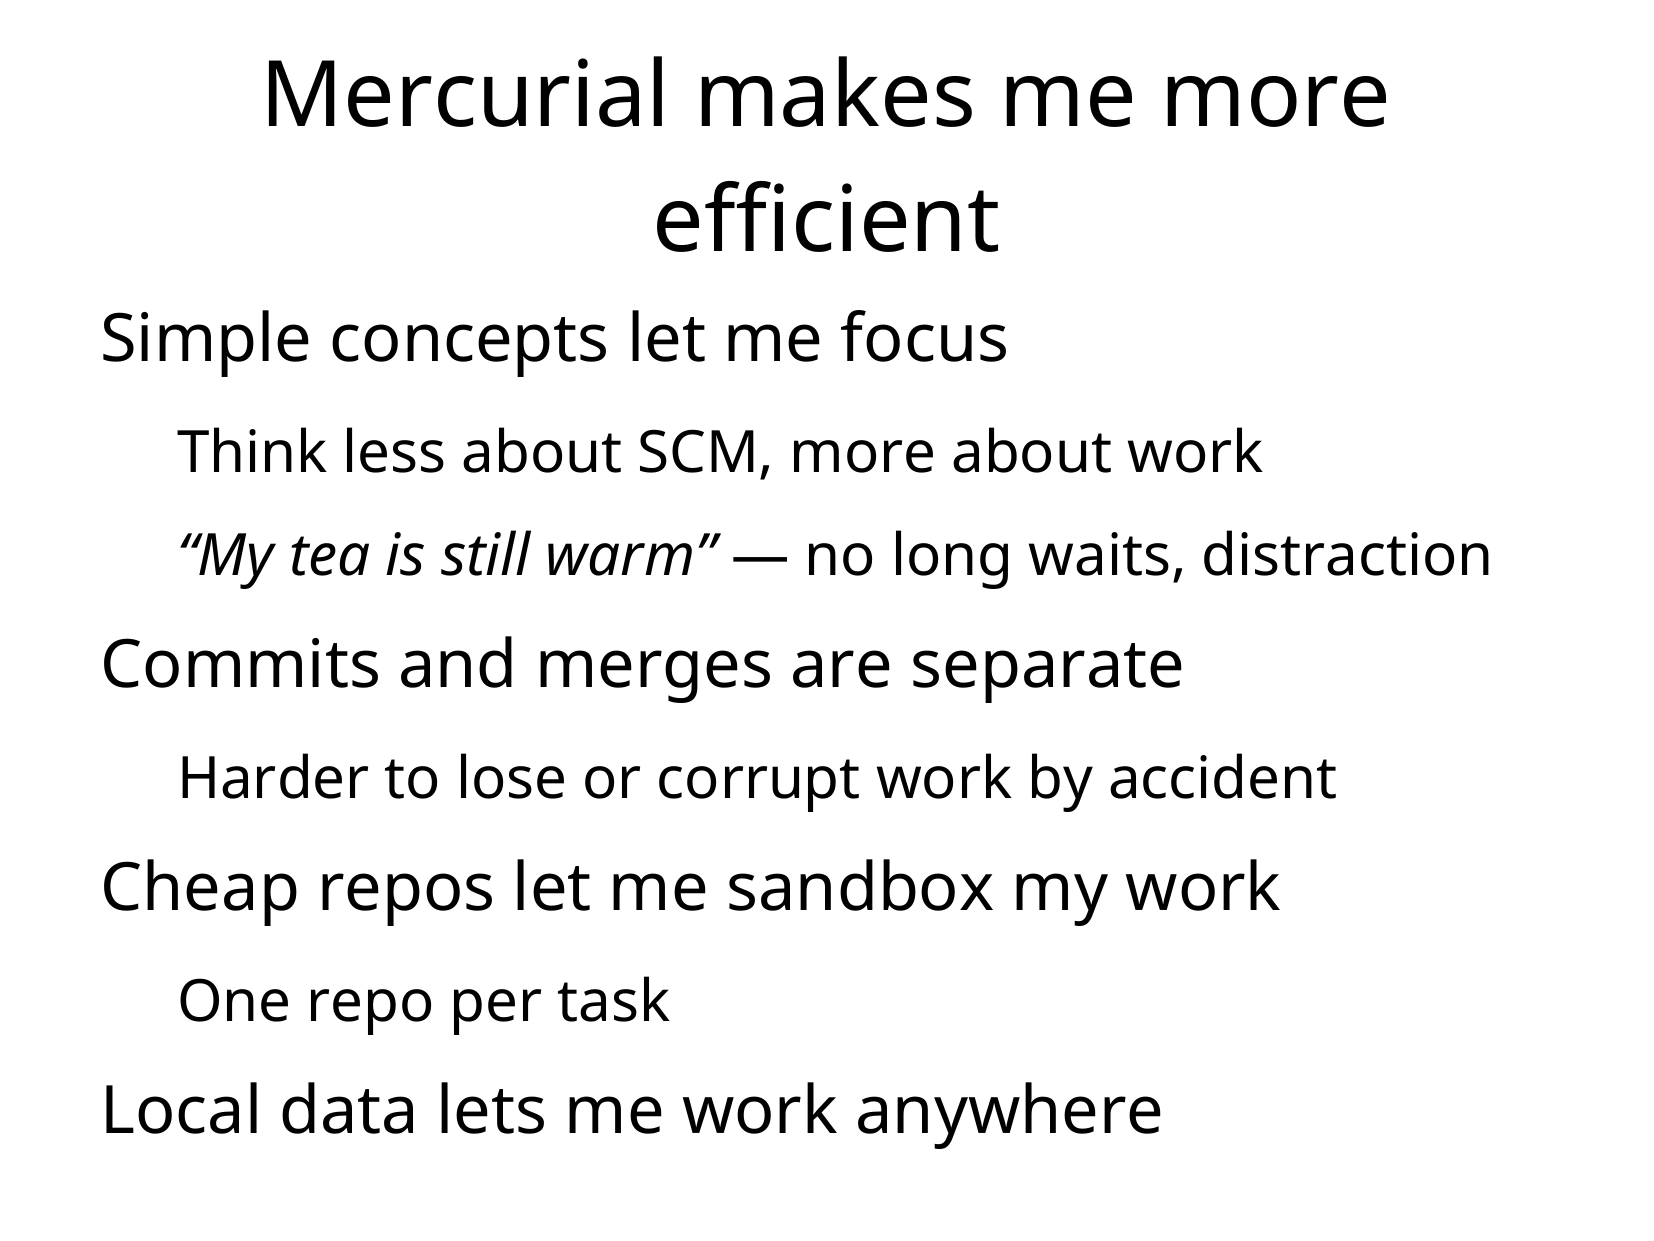

# Mercurial makes me more efficient
Simple concepts let me focus
Think less about SCM, more about work
“My tea is still warm” — no long waits, distraction
Commits and merges are separate
Harder to lose or corrupt work by accident
Cheap repos let me sandbox my work
One repo per task
Local data lets me work anywhere